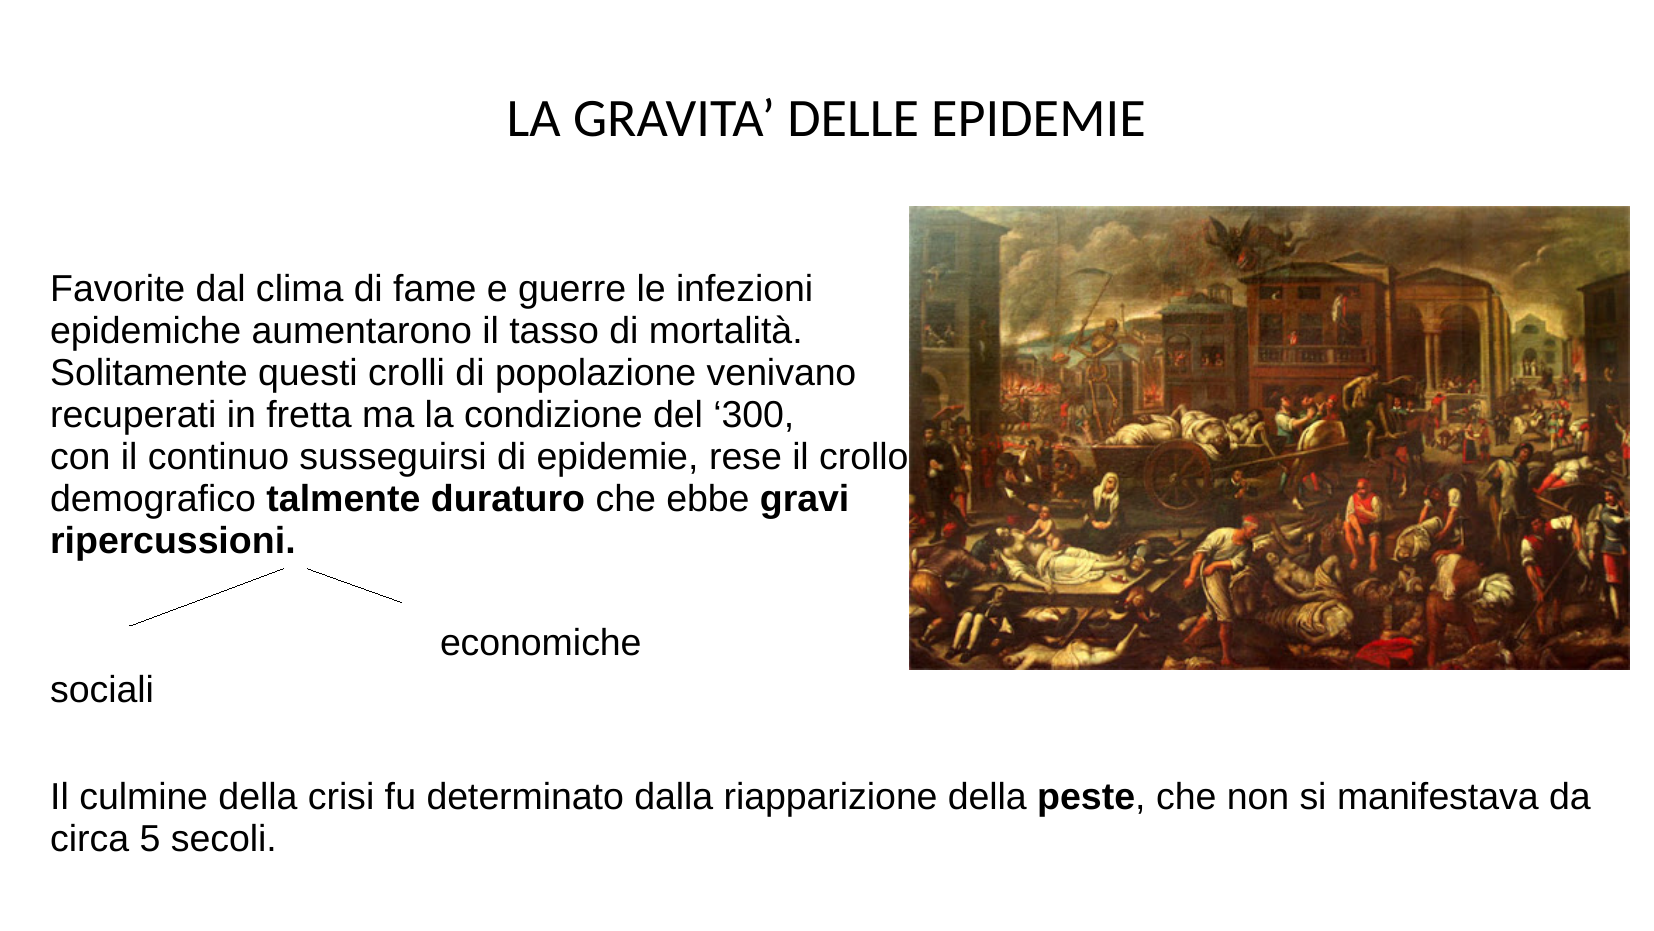

# LA GRAVITA’ DELLE EPIDEMIE
Favorite dal clima di fame e guerre le infezioni
epidemiche aumentarono il tasso di mortalità.
Solitamente questi crolli di popolazione venivano
recuperati in fretta ma la condizione del ‘300,
con il continuo susseguirsi di epidemie, rese il crollo
demografico talmente duraturo che ebbe gravi
ripercussioni.
economiche
sociali
Il culmine della crisi fu determinato dalla riapparizione della peste, che non si manifestava da
circa 5 secoli.